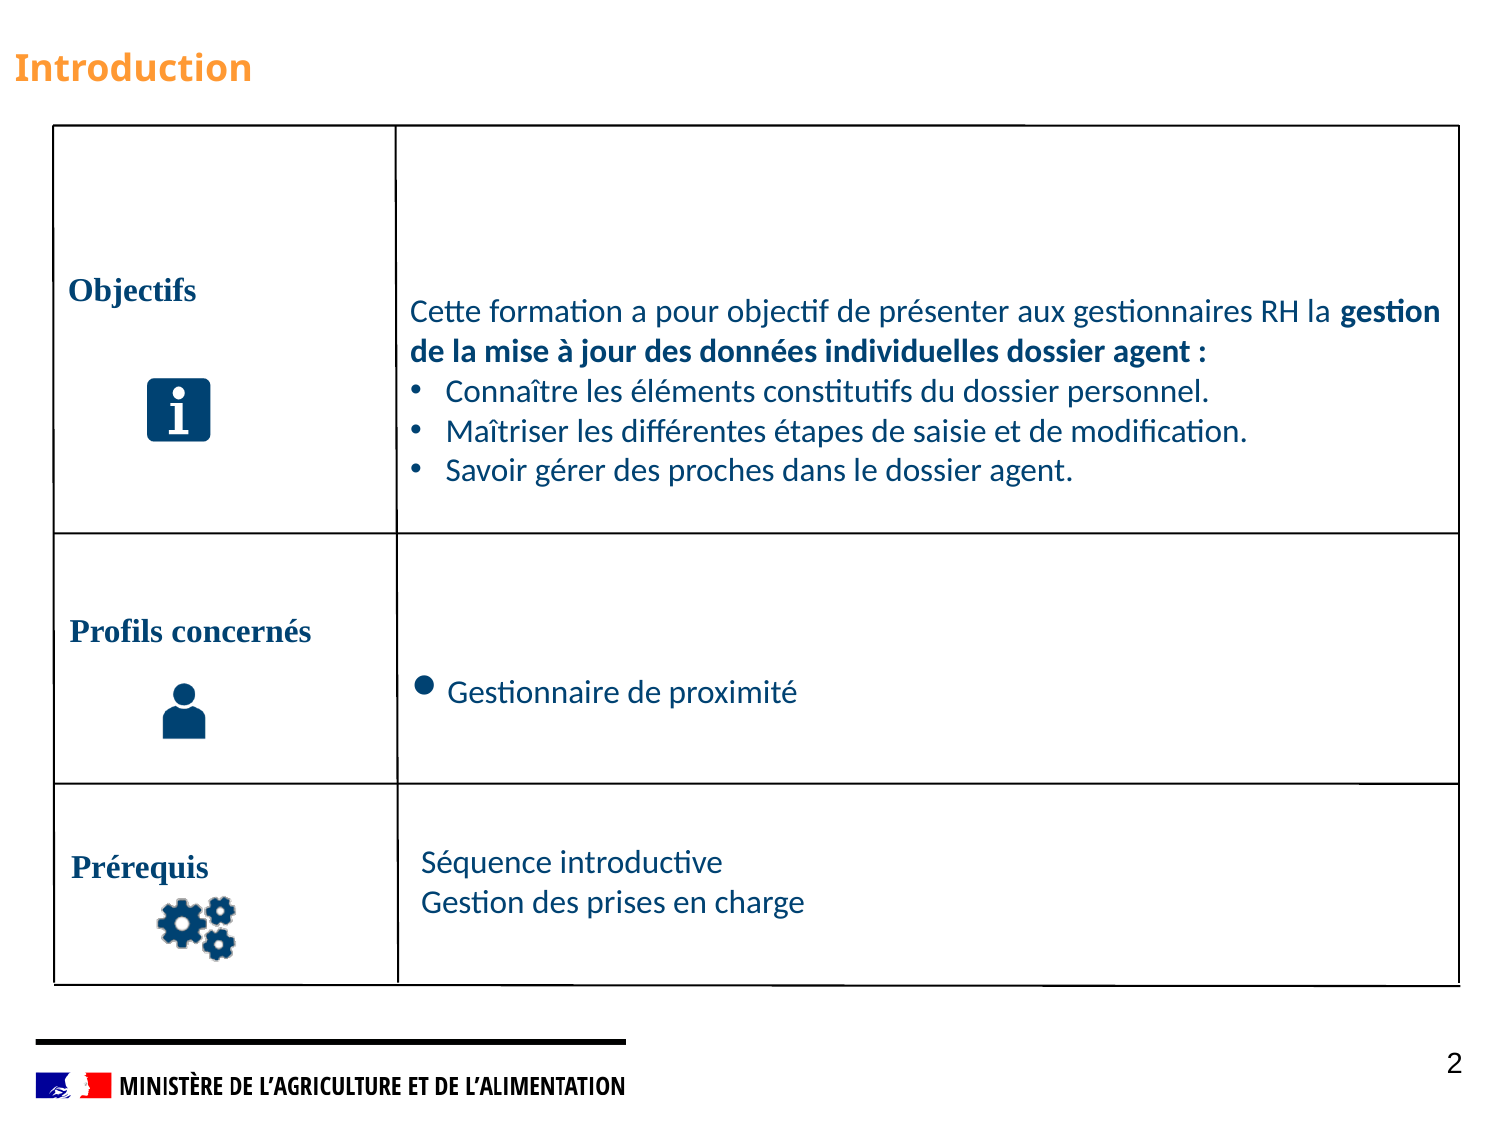

Introduction
Objectifs
Cette formation a pour objectif de présenter aux gestionnaires RH la gestion de la mise à jour des données individuelles dossier agent :
Connaître les éléments constitutifs du dossier personnel.
Maîtriser les différentes étapes de saisie et de modification.
Savoir gérer des proches dans le dossier agent.
Profils concernés
Gestionnaire de proximité
 Séquence introductive
 Gestion des prises en charge
Prérequis